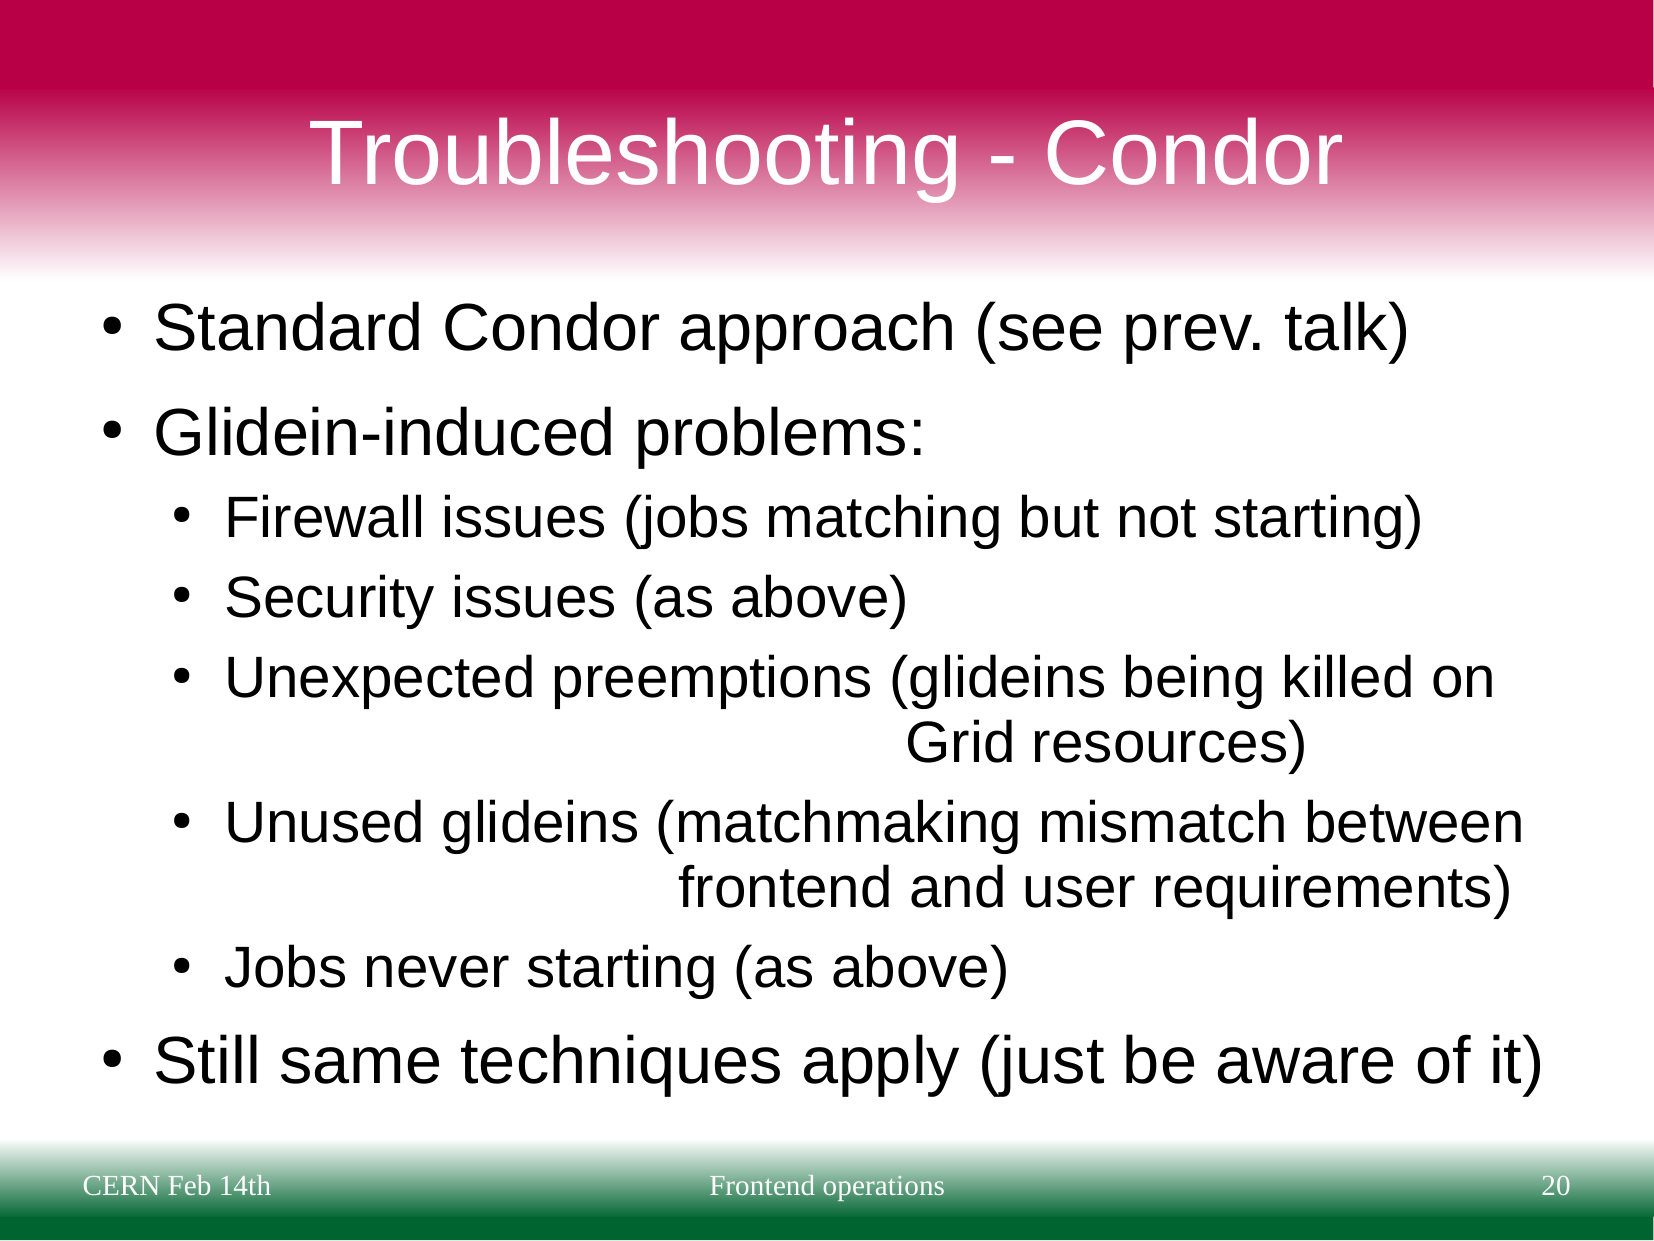

# Troubleshooting - Condor
Standard Condor approach (see prev. talk)
Glidein-induced problems:
Firewall issues (jobs matching but not starting)
Security issues (as above)
Unexpected preemptions (glideins being killed on
 Grid resources)
Unused glideins (matchmaking mismatch between
 frontend and user requirements)
Jobs never starting (as above)
Still same techniques apply (just be aware of it)
CERN Feb 14th
Frontend operations
20